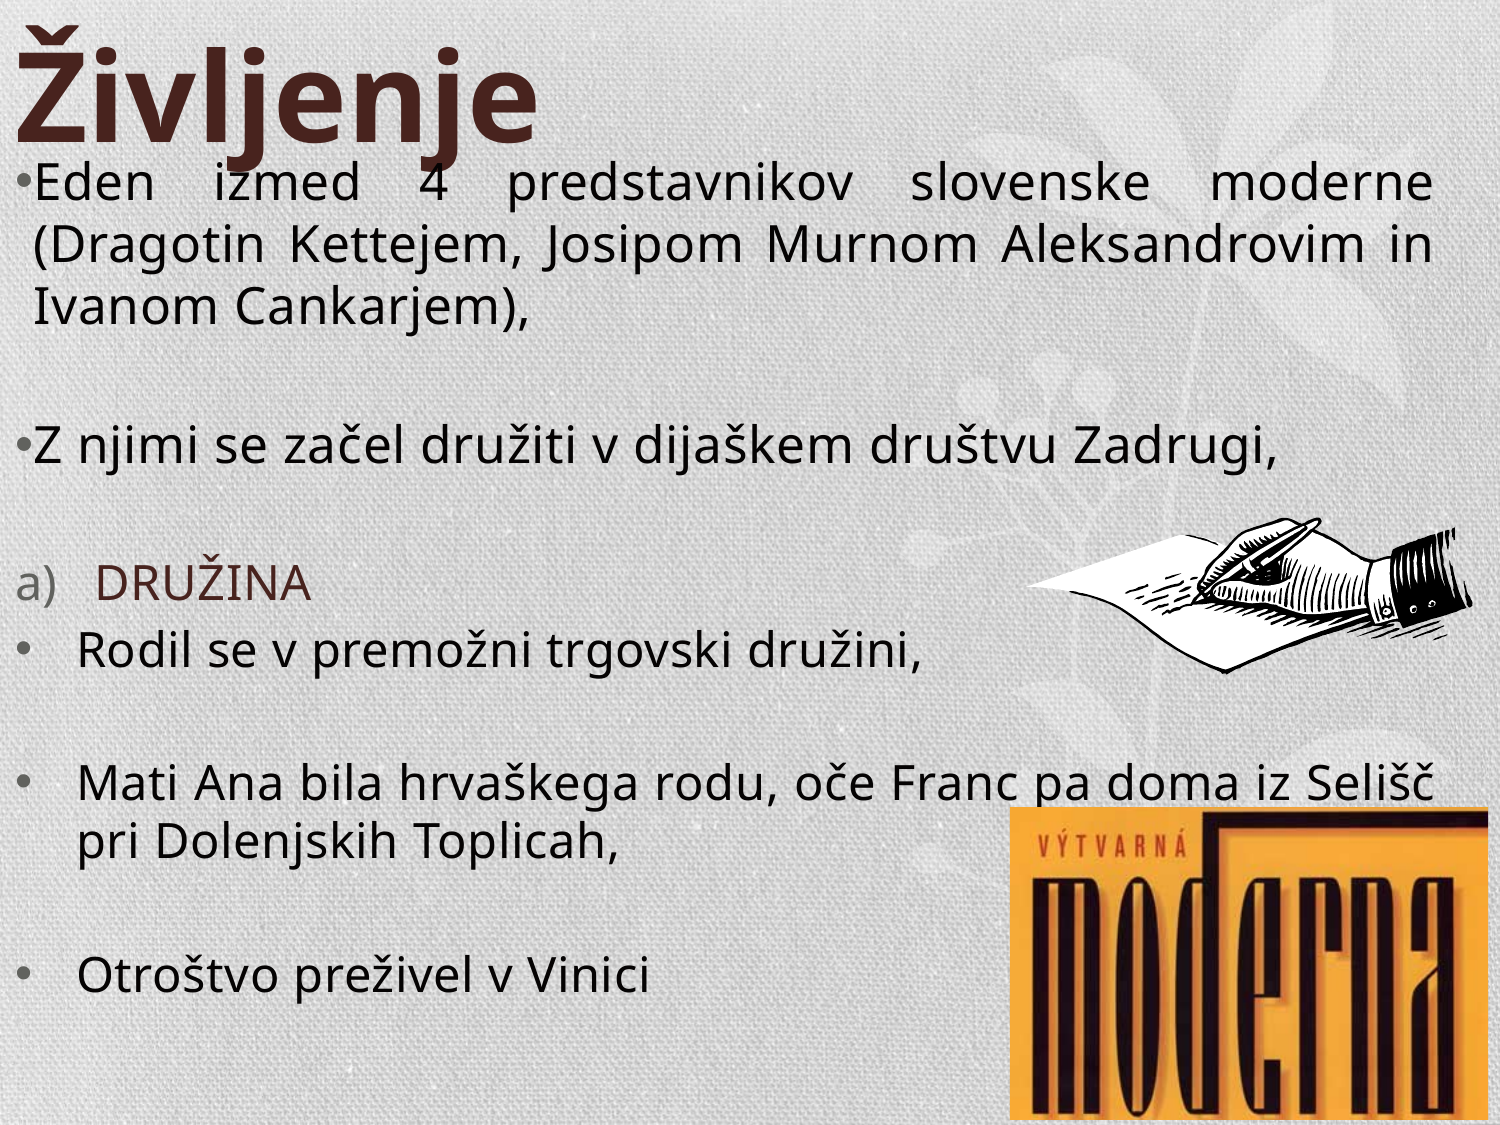

# Življenje
Eden izmed 4 predstavnikov slovenske moderne (Dragotin Kettejem, Josipom Murnom Aleksandrovim in Ivanom Cankarjem),
Z njimi se začel družiti v dijaškem društvu Zadrugi,
DRUŽINA
Rodil se v premožni trgovski družini,
Mati Ana bila hrvaškega rodu, oče Franc pa doma iz Selišč pri Dolenjskih Toplicah,
Otroštvo preživel v Vinici